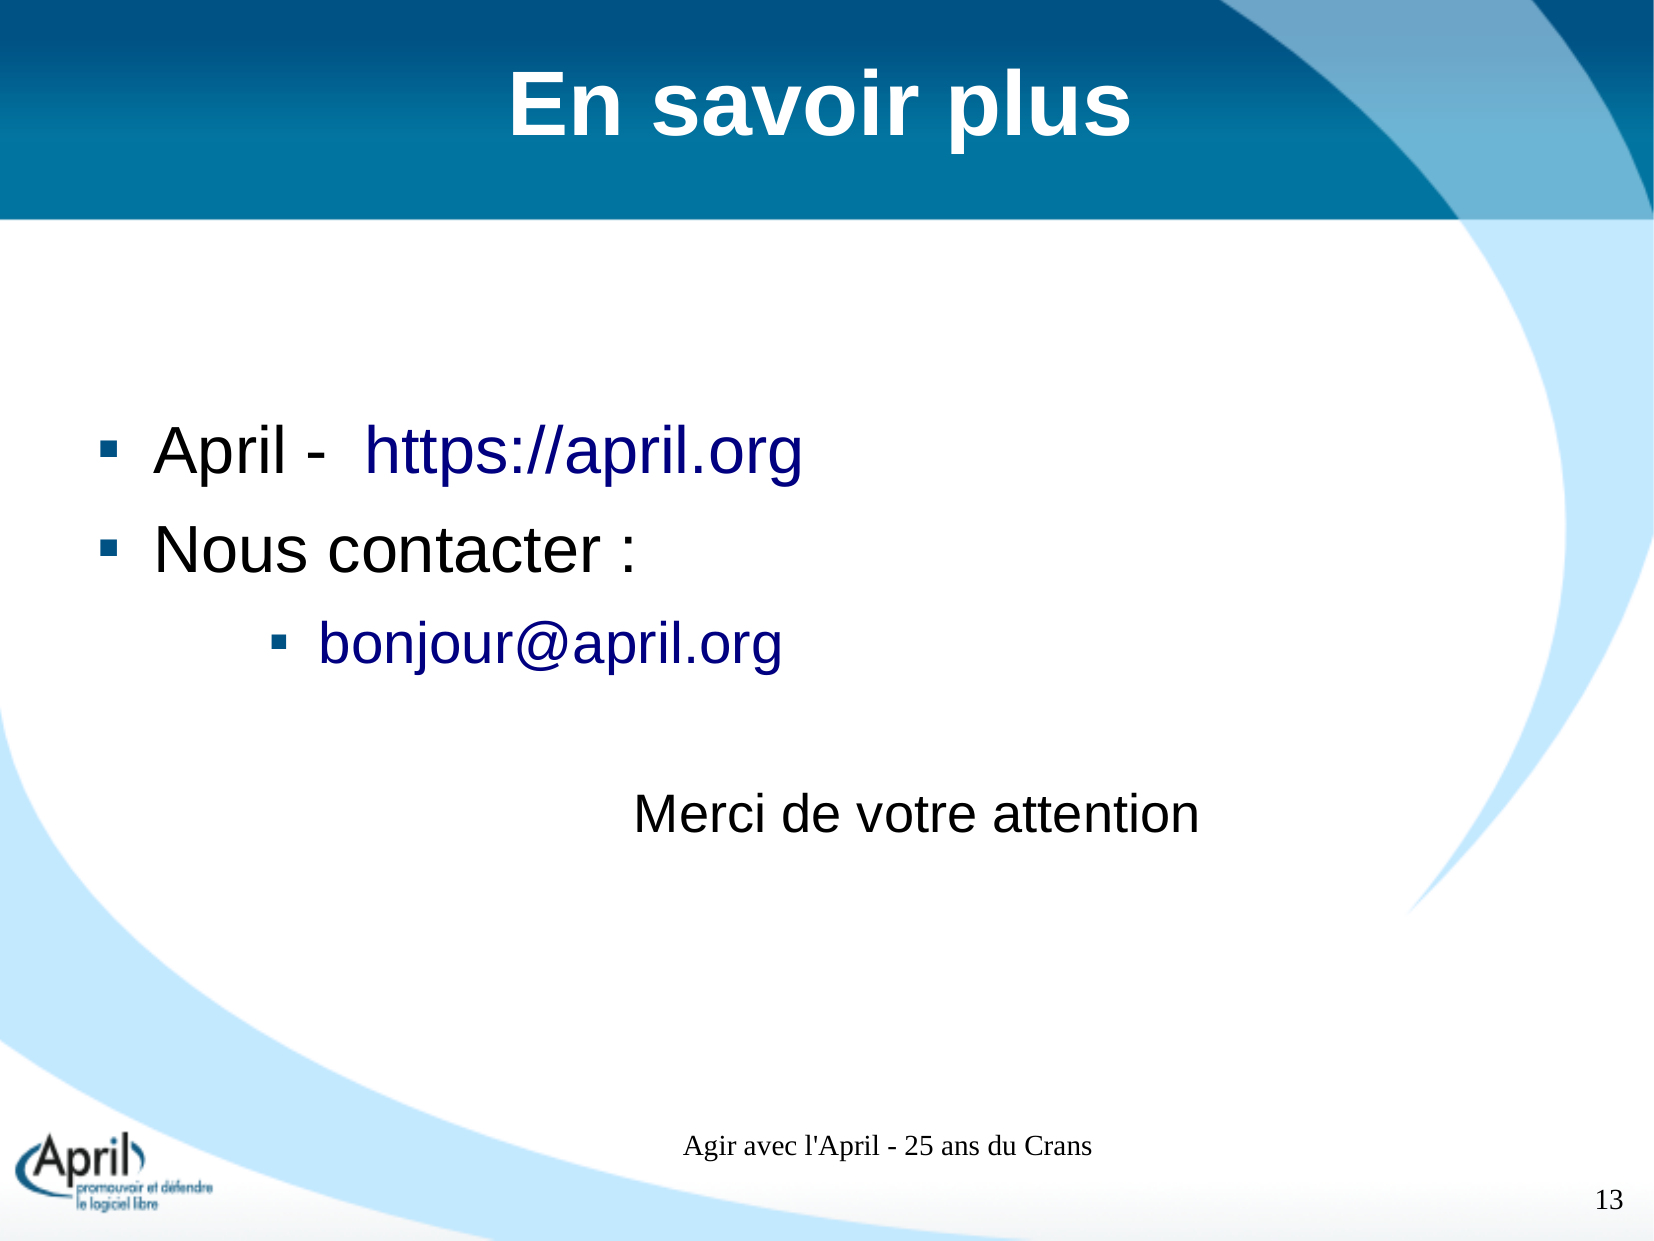

# En savoir plus
April - https://april.org
Nous contacter :
bonjour@april.org
 Merci de votre attention
Agir avec l'April - 25 ans du Crans
13